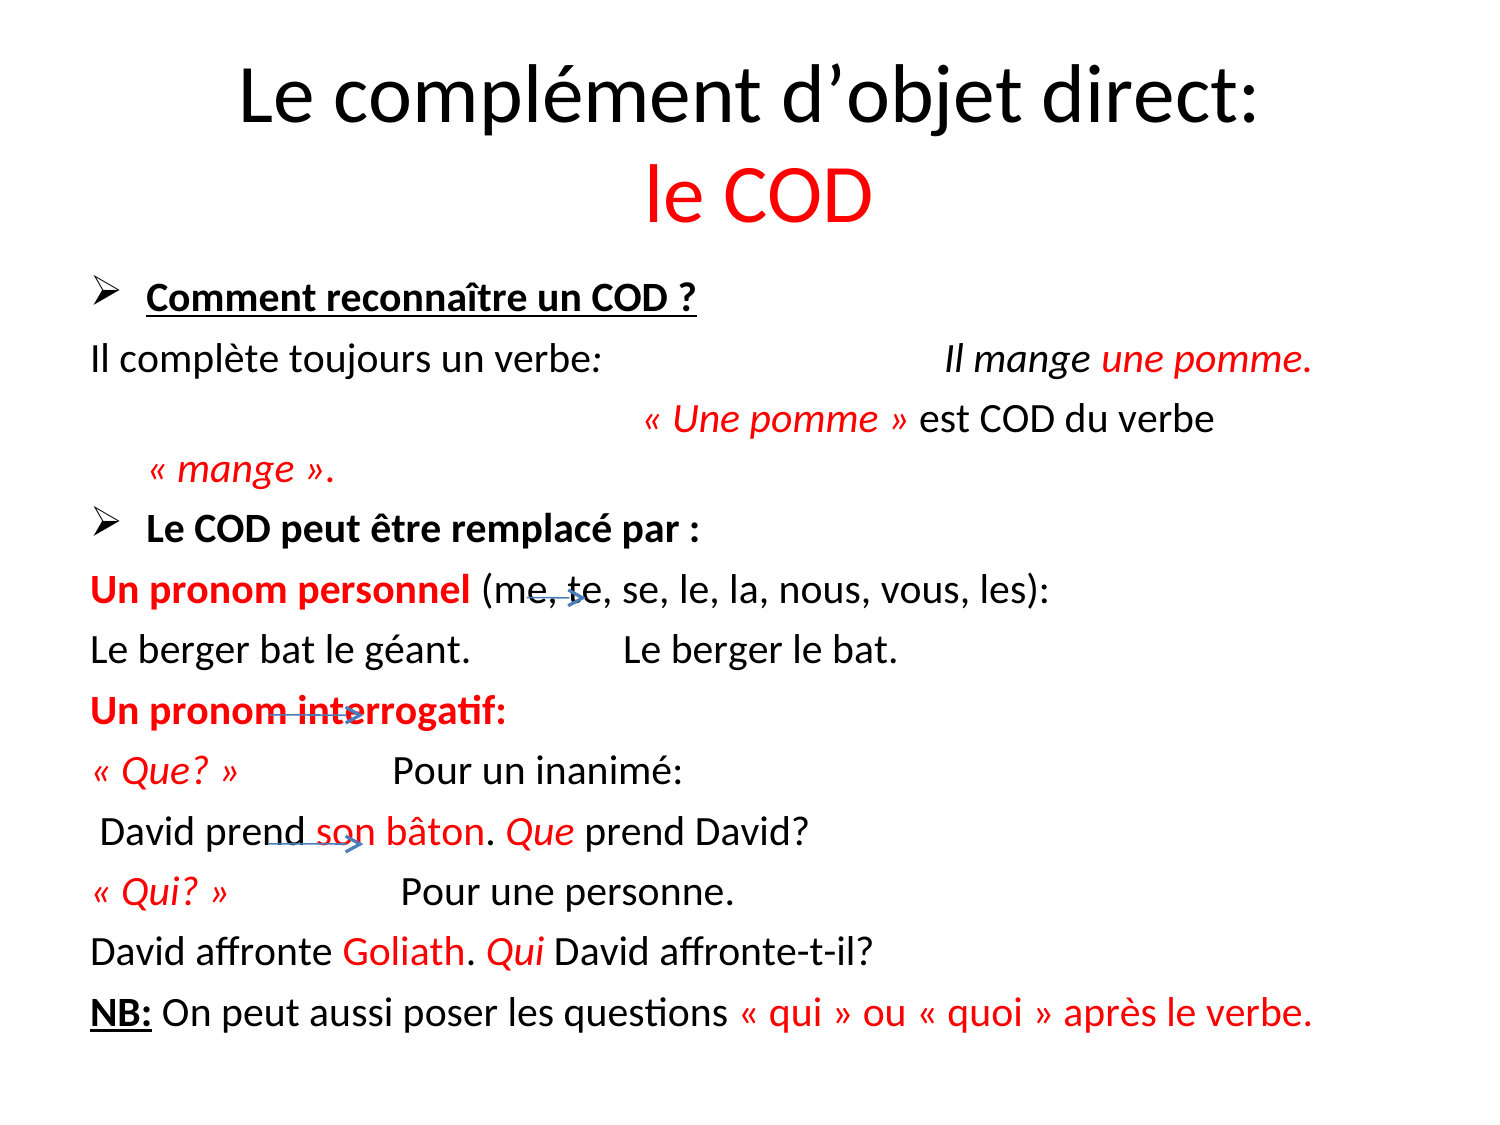

# Le complément d’objet direct: le COD
Comment reconnaître un COD ?
Il complète toujours un verbe: Il mange une pomme.
 « Une pomme » est COD du verbe « mange ».
Le COD peut être remplacé par :
Un pronom personnel (me, te, se, le, la, nous, vous, les):
Le berger bat le géant. Le berger le bat.
Un pronom interrogatif:
« Que? » Pour un inanimé:
 David prend son bâton. Que prend David?
« Qui? » Pour une personne.
David affronte Goliath. Qui David affronte-t-il?
NB: On peut aussi poser les questions « qui » ou « quoi » après le verbe.